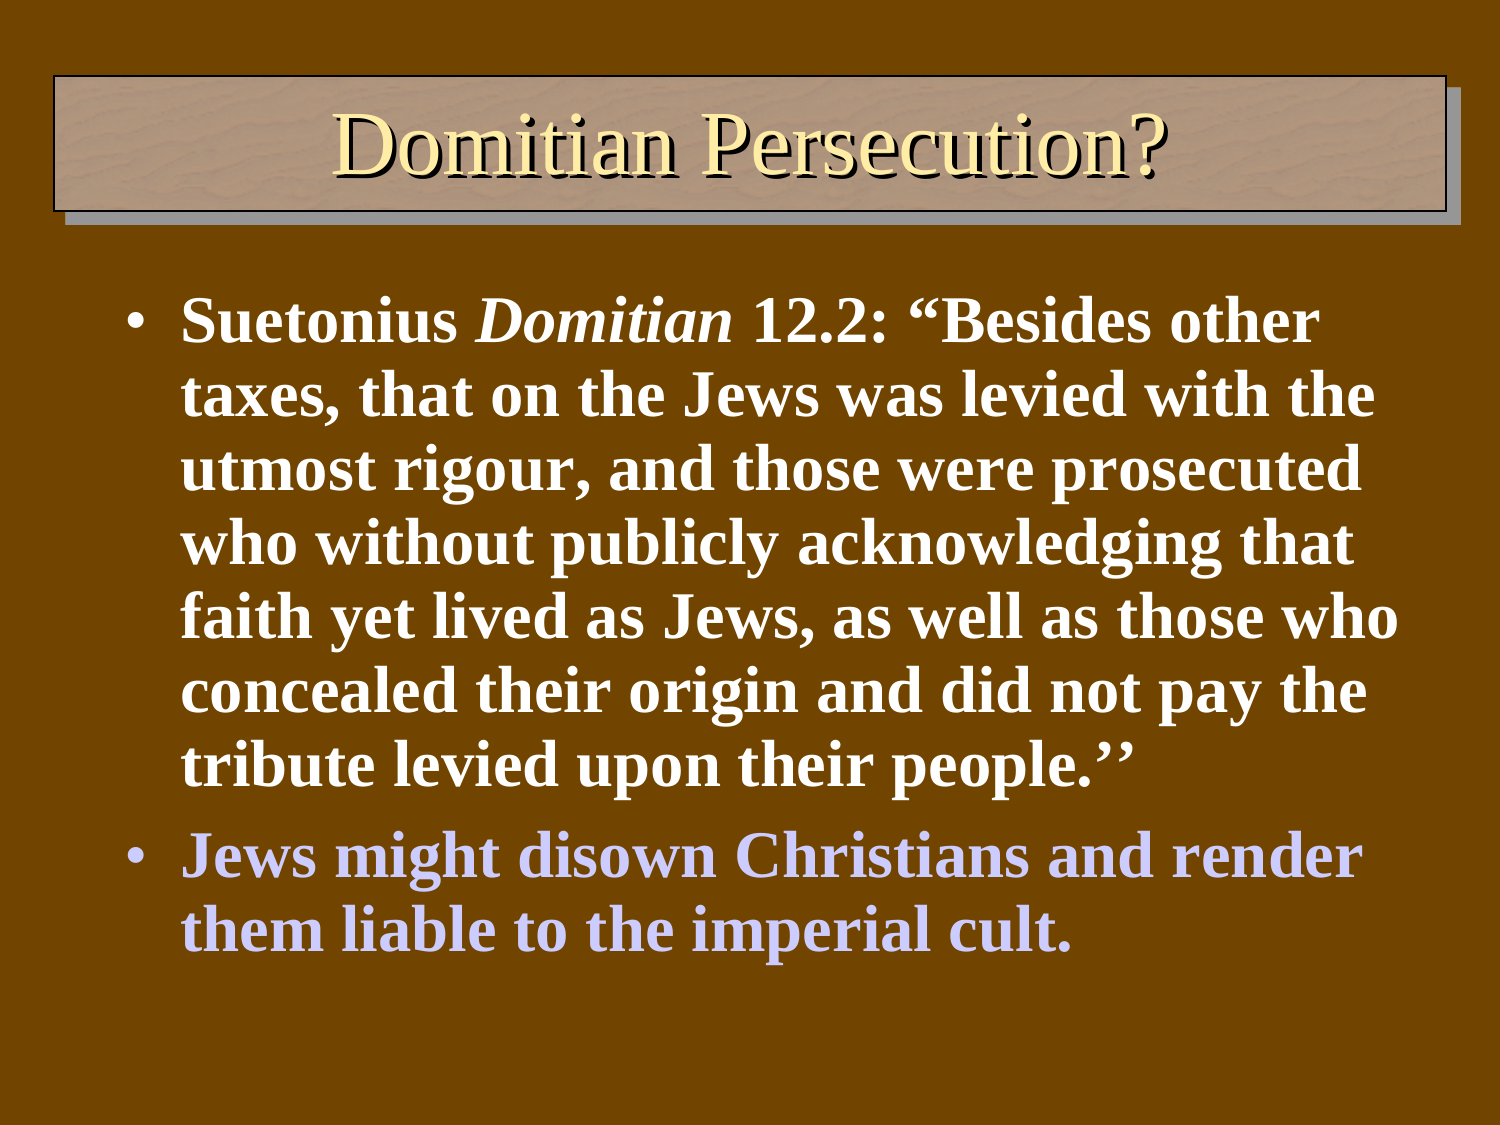

# Domitian Persecution?
Suetonius Domitian 12.2: “Besides other taxes, that on the Jews was levied with the utmost rigour, and those were prosecuted who without publicly acknowledging that faith yet lived as Jews, as well as those who concealed their origin and did not pay the tribute levied upon their people.’’
Jews might disown Christians and render them liable to the imperial cult.